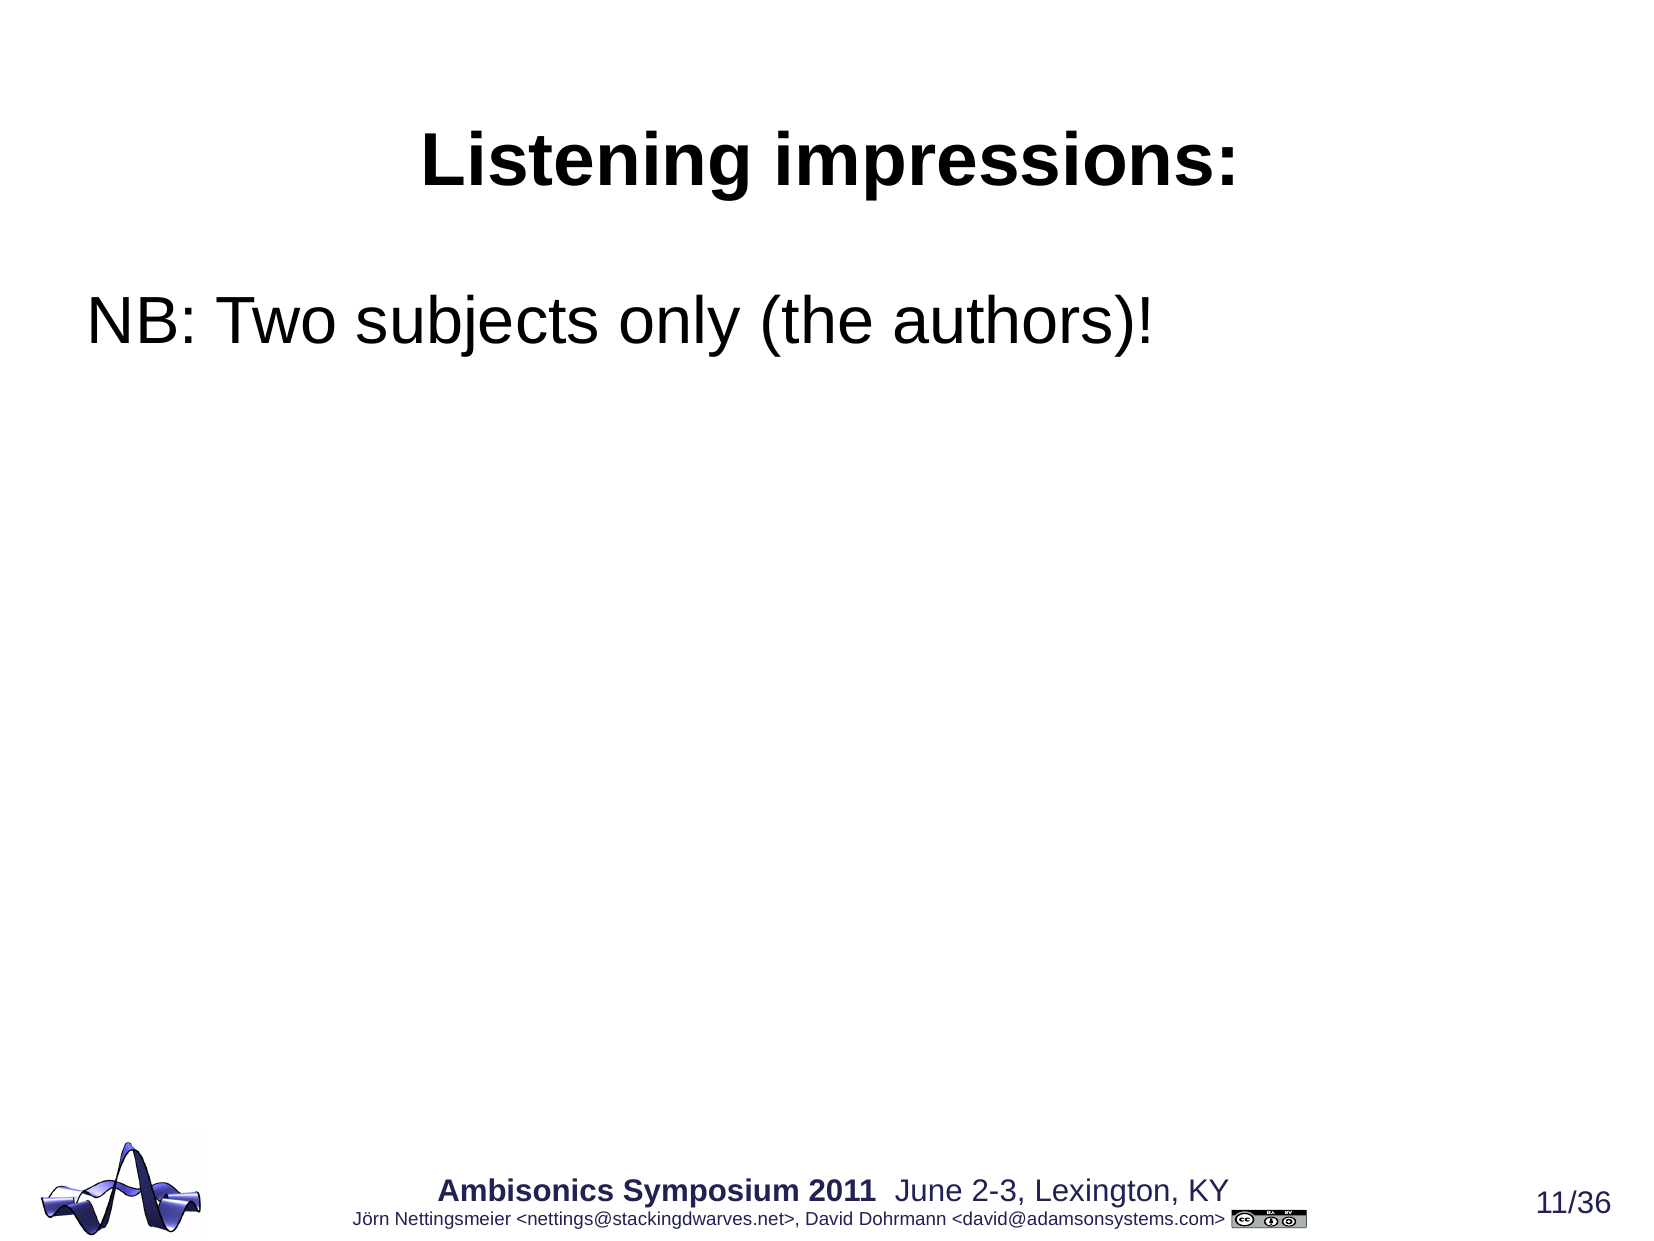

# Listening impressions:
NB: Two subjects only (the authors)!